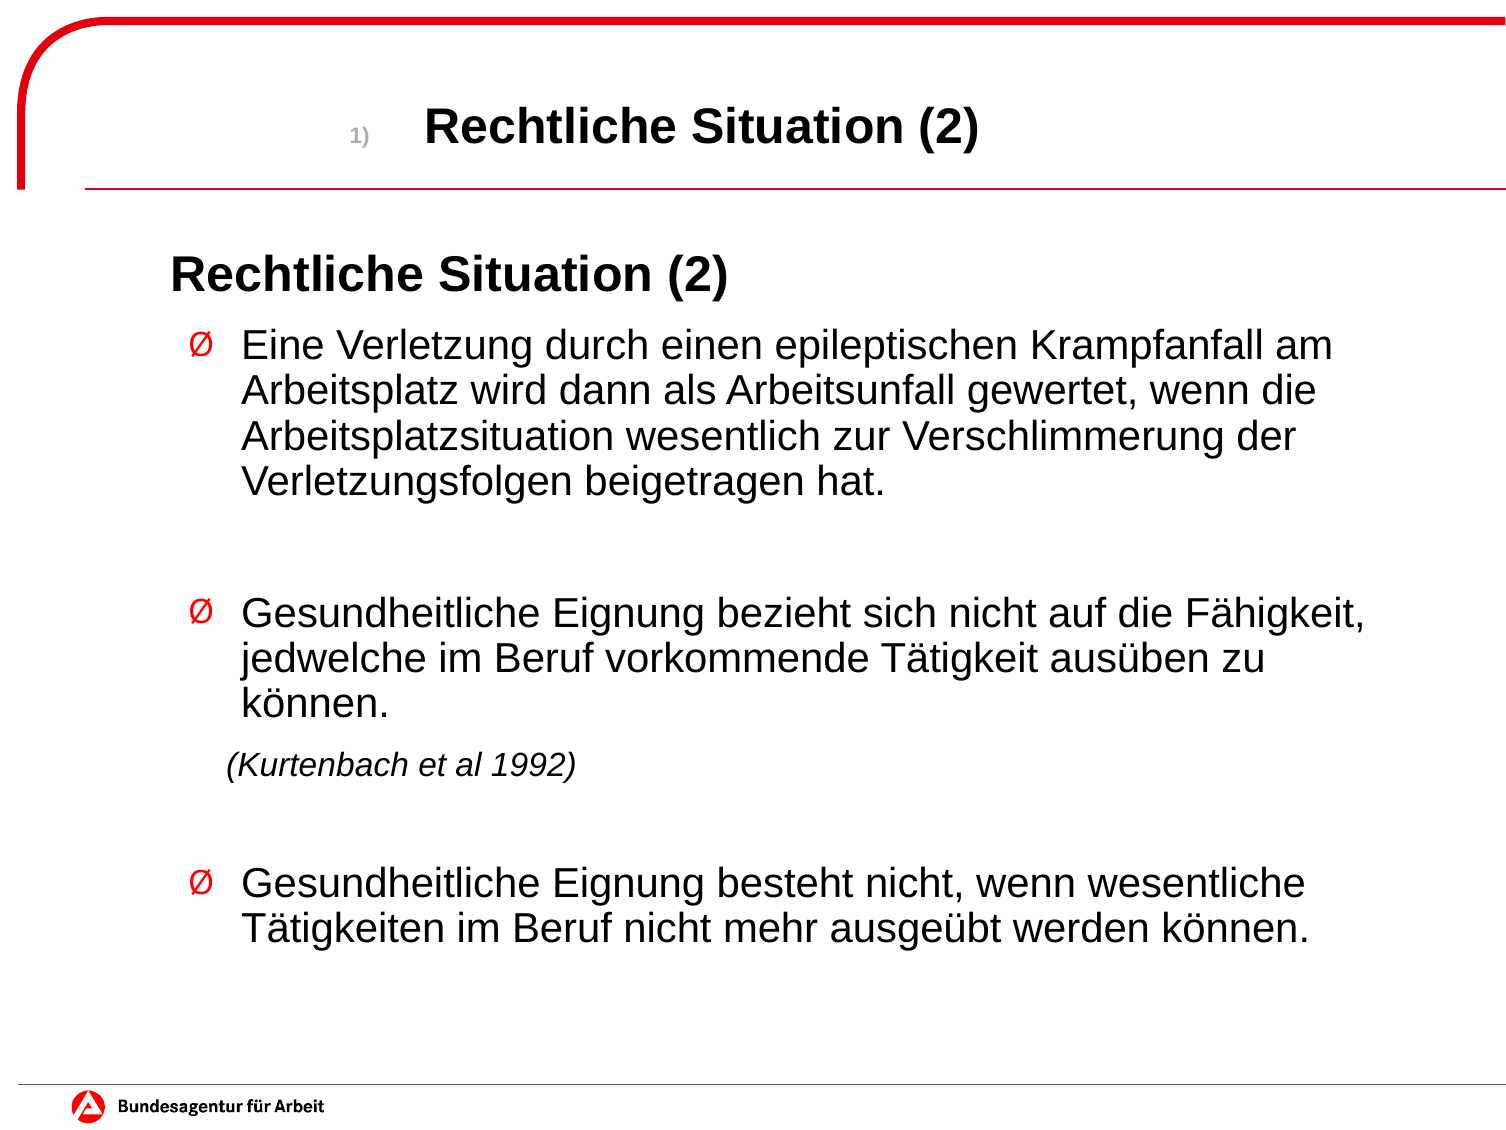

# Rechtliche Situation (2)
Rechtliche Situation (2)
Eine Verletzung durch einen epileptischen Krampfanfall am Arbeitsplatz wird dann als Arbeitsunfall gewertet, wenn die Arbeitsplatzsituation wesentlich zur Verschlimmerung der Verletzungsfolgen beigetragen hat.
Gesundheitliche Eignung bezieht sich nicht auf die Fähigkeit, jedwelche im Beruf vorkommende Tätigkeit ausüben zu können.
 (Kurtenbach et al 1992)
Gesundheitliche Eignung besteht nicht, wenn wesentliche Tätigkeiten im Beruf nicht mehr ausgeübt werden können.